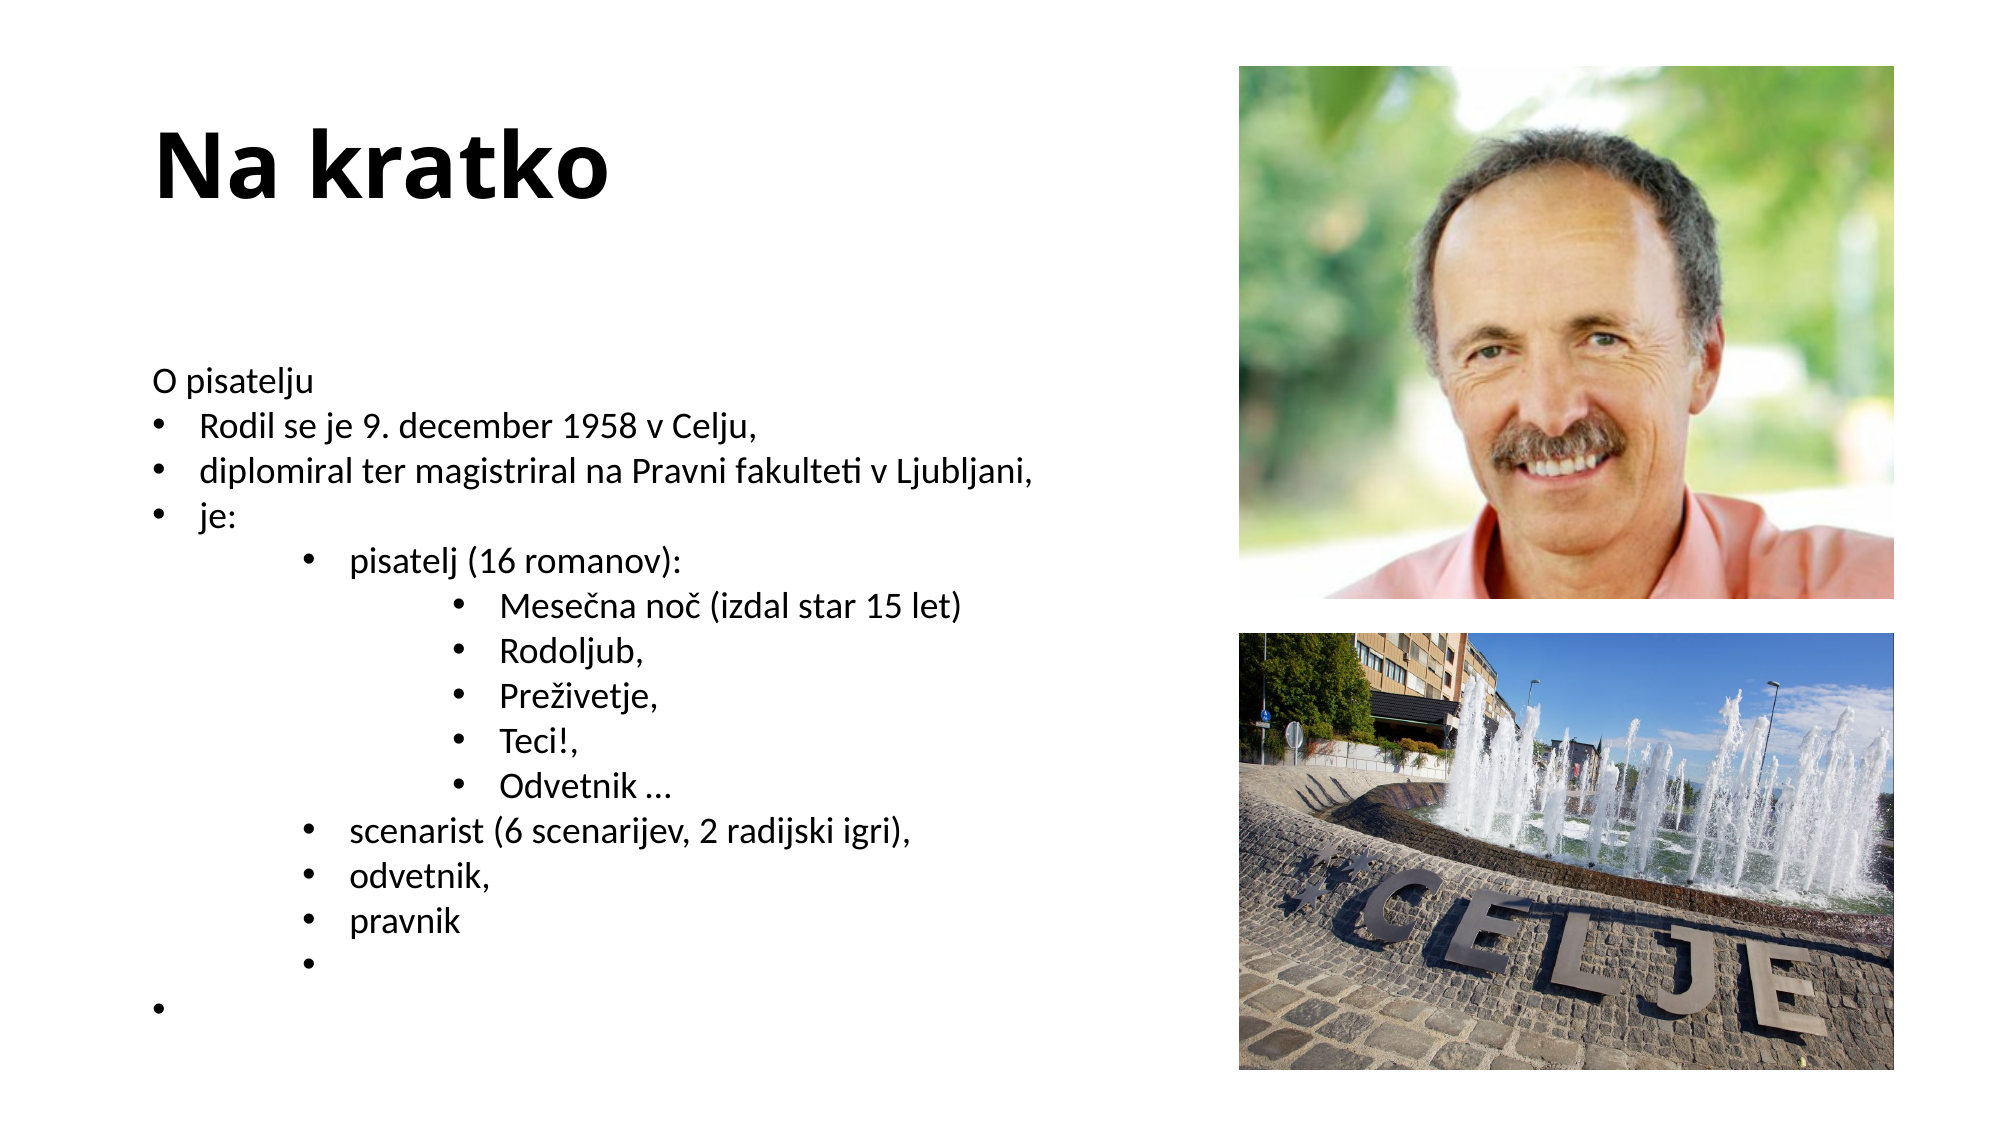

# Na kratko
O pisatelju
Rodil se je 9. december 1958 v Celju,
diplomiral ter magistriral na Pravni fakulteti v Ljubljani,
je:
pisatelj (16 romanov):
Mesečna noč (izdal star 15 let)
Rodoljub,
Preživetje,
Teci!,
Odvetnik …
scenarist (6 scenarijev, 2 radijski igri),
odvetnik,
pravnik